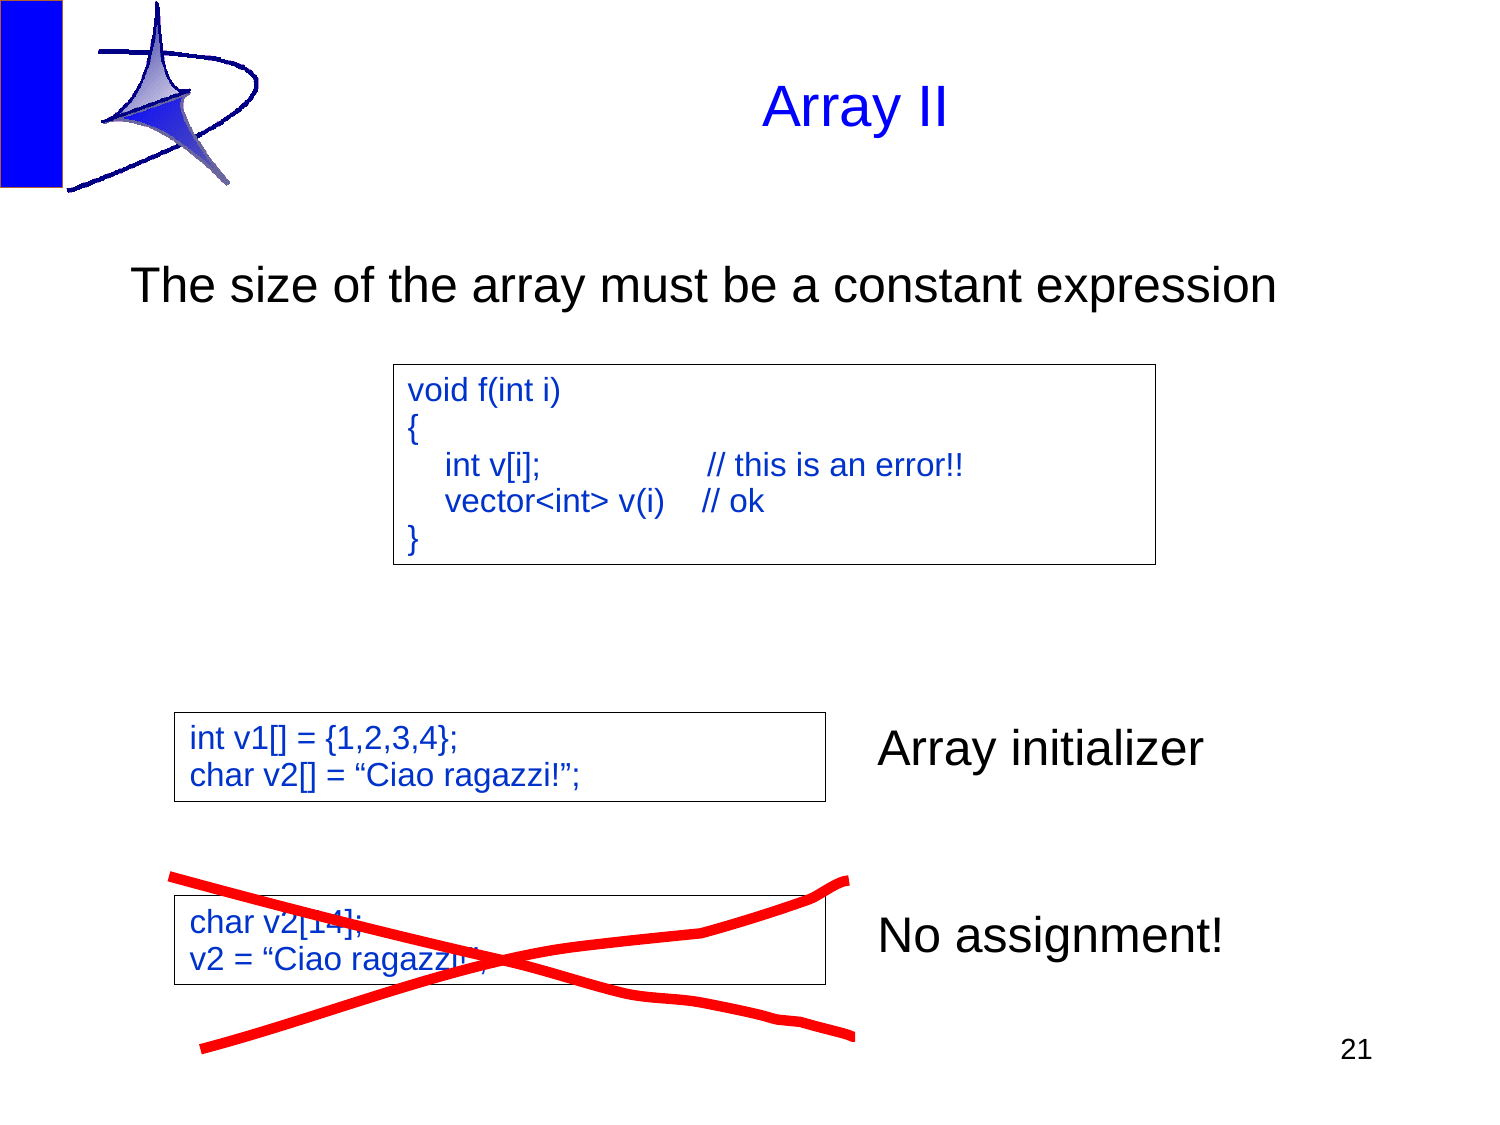

# Array II
The size of the array must be a constant expression
void f(int i)
{
 int v[i]; // this is an error!!
 vector<int> v(i) // ok
}
int v1[] = {1,2,3,4};
char v2[] = “Ciao ragazzi!”;
Array initializer
char v2[14];
v2 = “Ciao ragazzi!”;
No assignment!
21